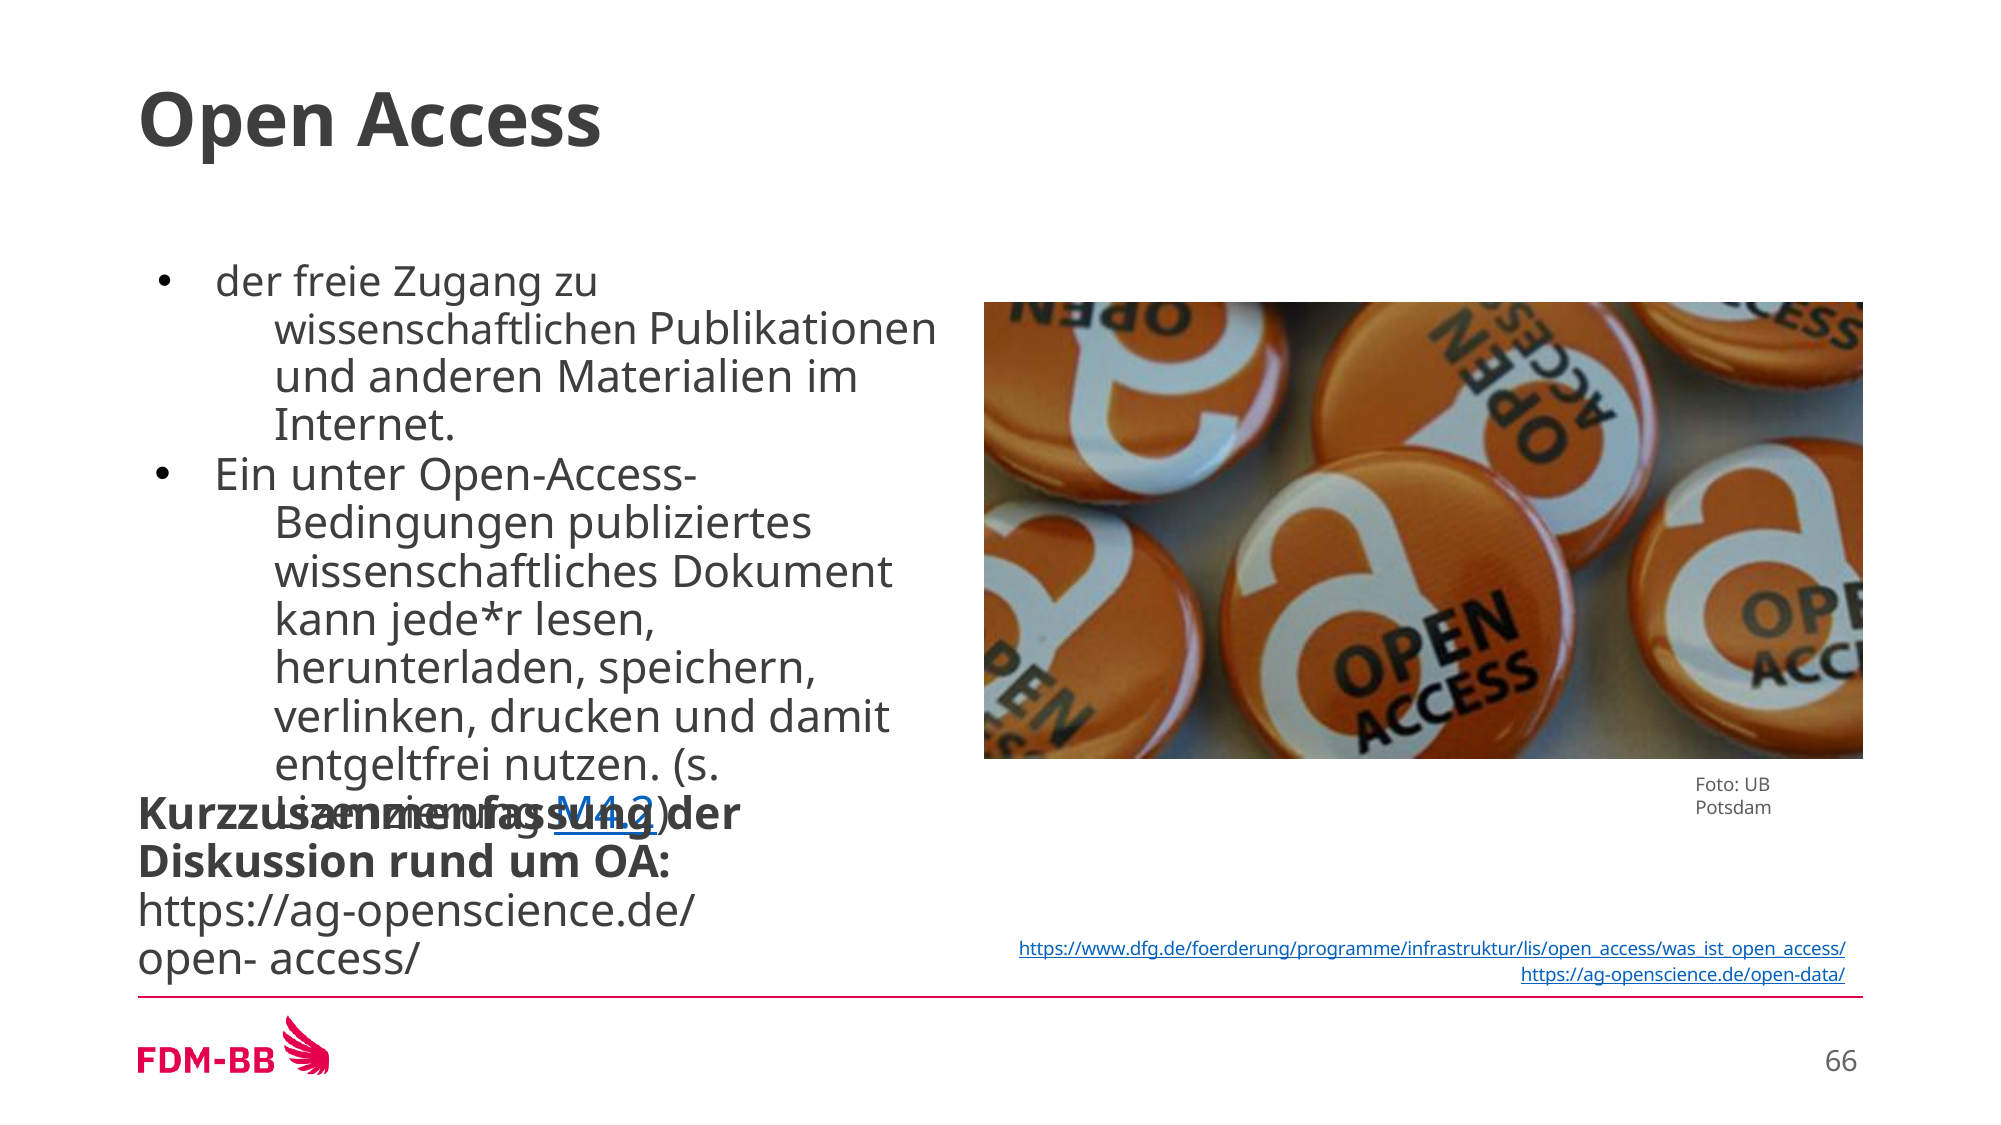

# Open Access
der freie Zugang zu wissenschaftlichen Publikationen und anderen Materialien im Internet.
Ein unter Open-Access-Bedingungen publiziertes wissenschaftliches Dokument kann jede*r lesen, herunterladen, speichern, verlinken, drucken und damit entgeltfrei nutzen. (s. Lizenzierung M4.2)
Foto: UB Potsdam
Kurzzusammenfassung der Diskussion rund um OA:
https://ag-openscience.de/open- access/
https://www.dfg.de/foerderung/programme/infrastruktur/lis/open_access/was_ist_open_access/
https://ag-openscience.de/open-data/
66